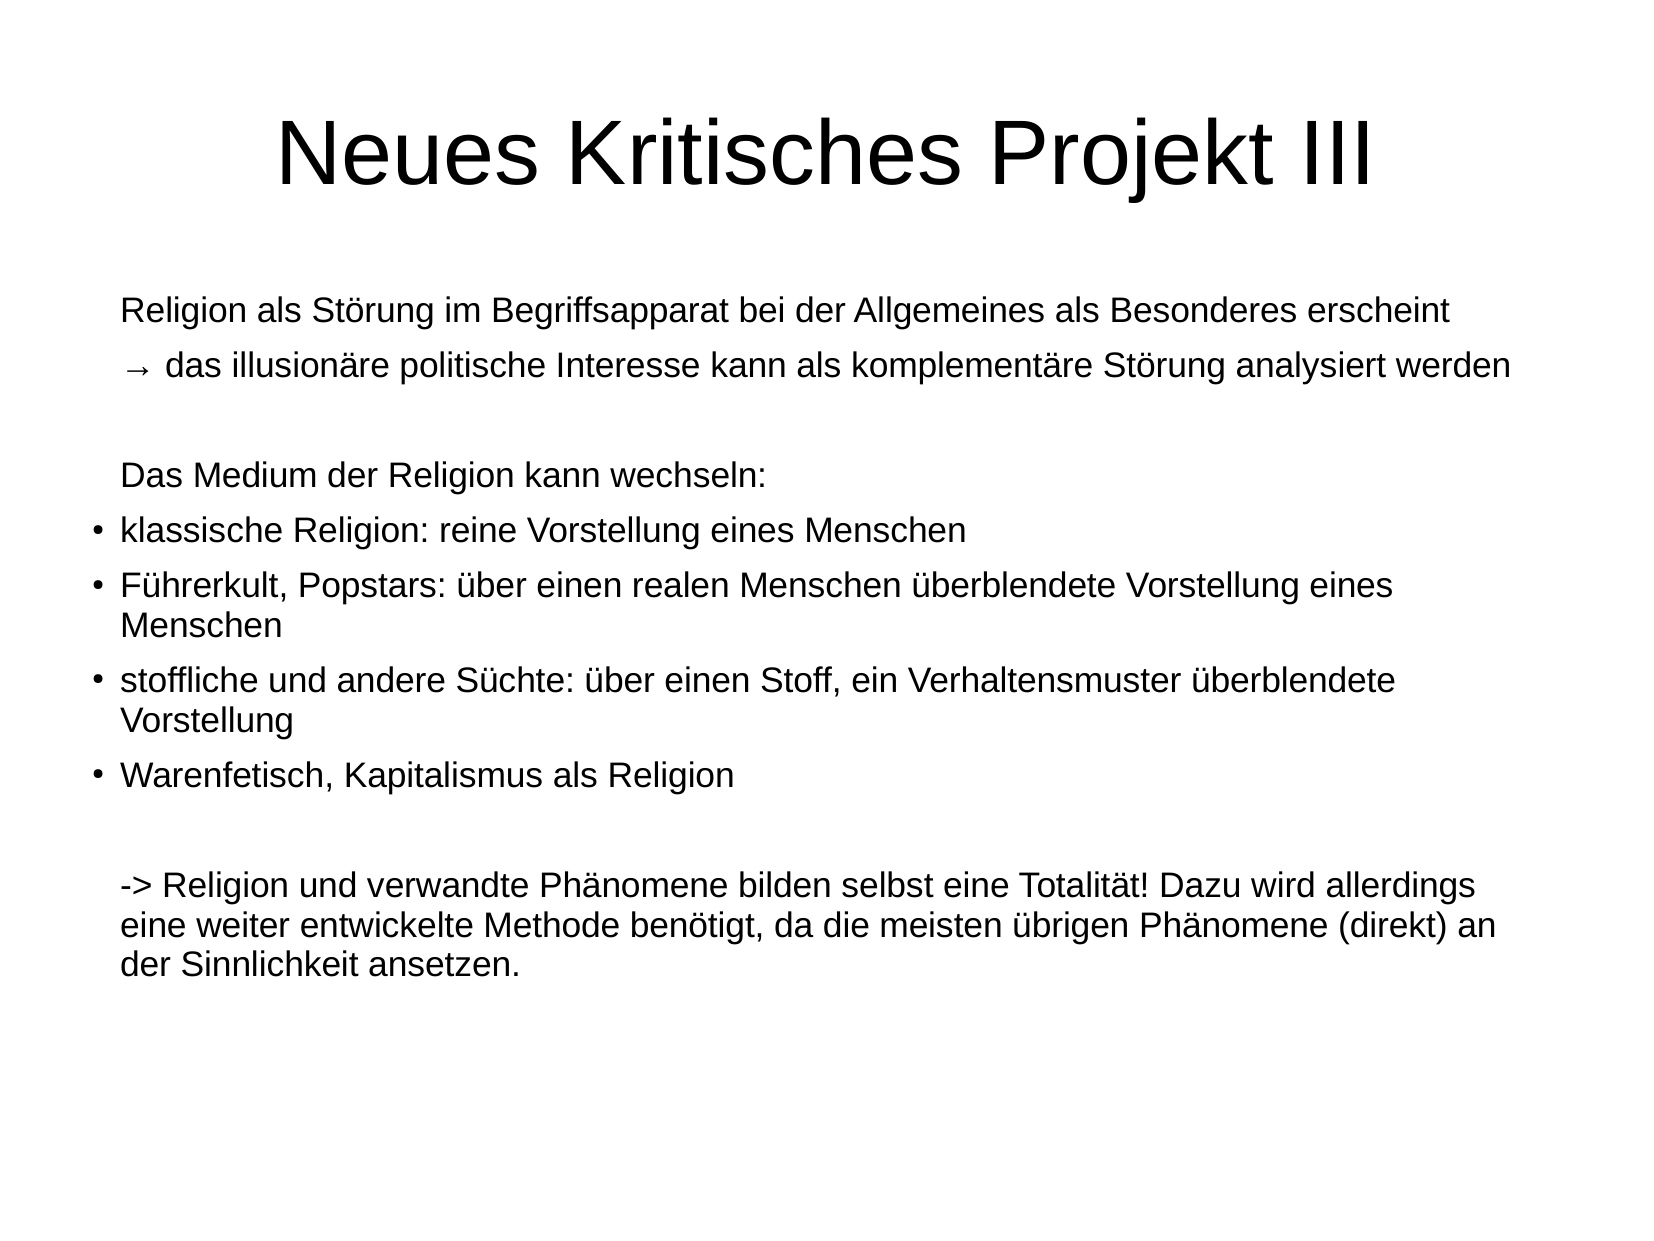

# Neues Kritisches Projekt III
Religion als Störung im Begriffsapparat bei der Allgemeines als Besonderes erscheint
→ das illusionäre politische Interesse kann als komplementäre Störung analysiert werden
Das Medium der Religion kann wechseln:
klassische Religion: reine Vorstellung eines Menschen
Führerkult, Popstars: über einen realen Menschen überblendete Vorstellung eines Menschen
stoffliche und andere Süchte: über einen Stoff, ein Verhaltensmuster überblendete Vorstellung
Warenfetisch, Kapitalismus als Religion
-> Religion und verwandte Phänomene bilden selbst eine Totalität! Dazu wird allerdings eine weiter entwickelte Methode benötigt, da die meisten übrigen Phänomene (direkt) an der Sinnlichkeit ansetzen.